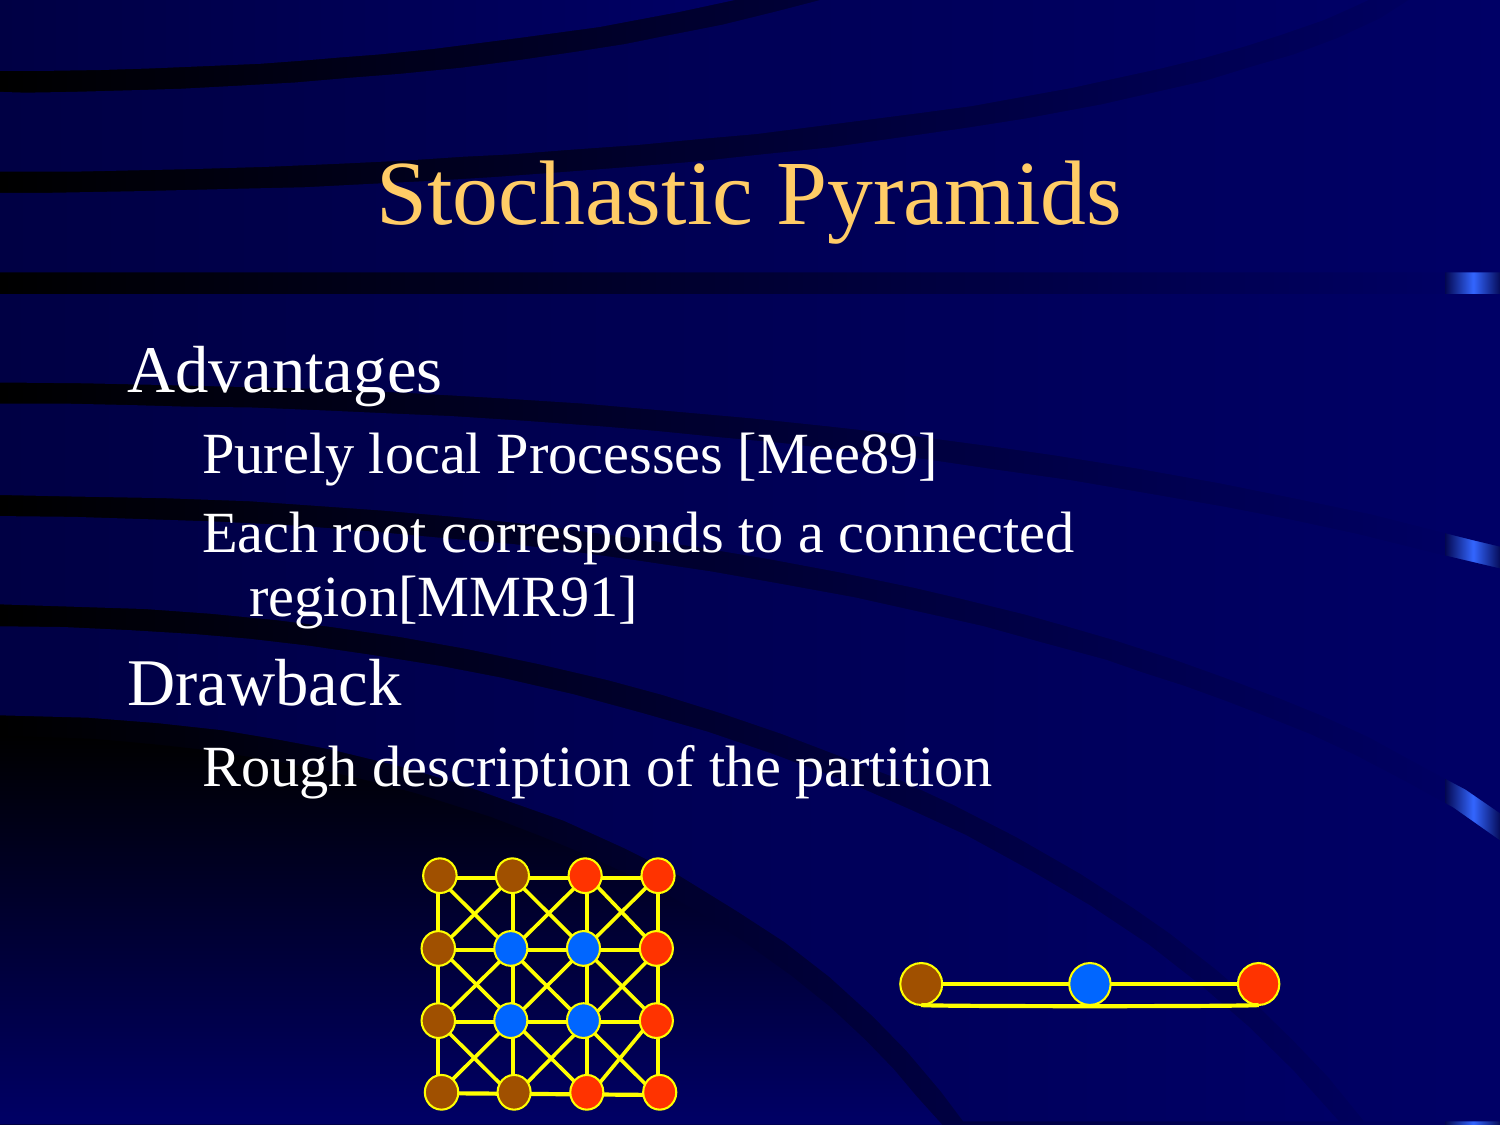

# Stochastic Pyramids
Advantages
Purely local Processes [Mee89]
Each root corresponds to a connected region[MMR91]
Drawback
Rough description of the partition